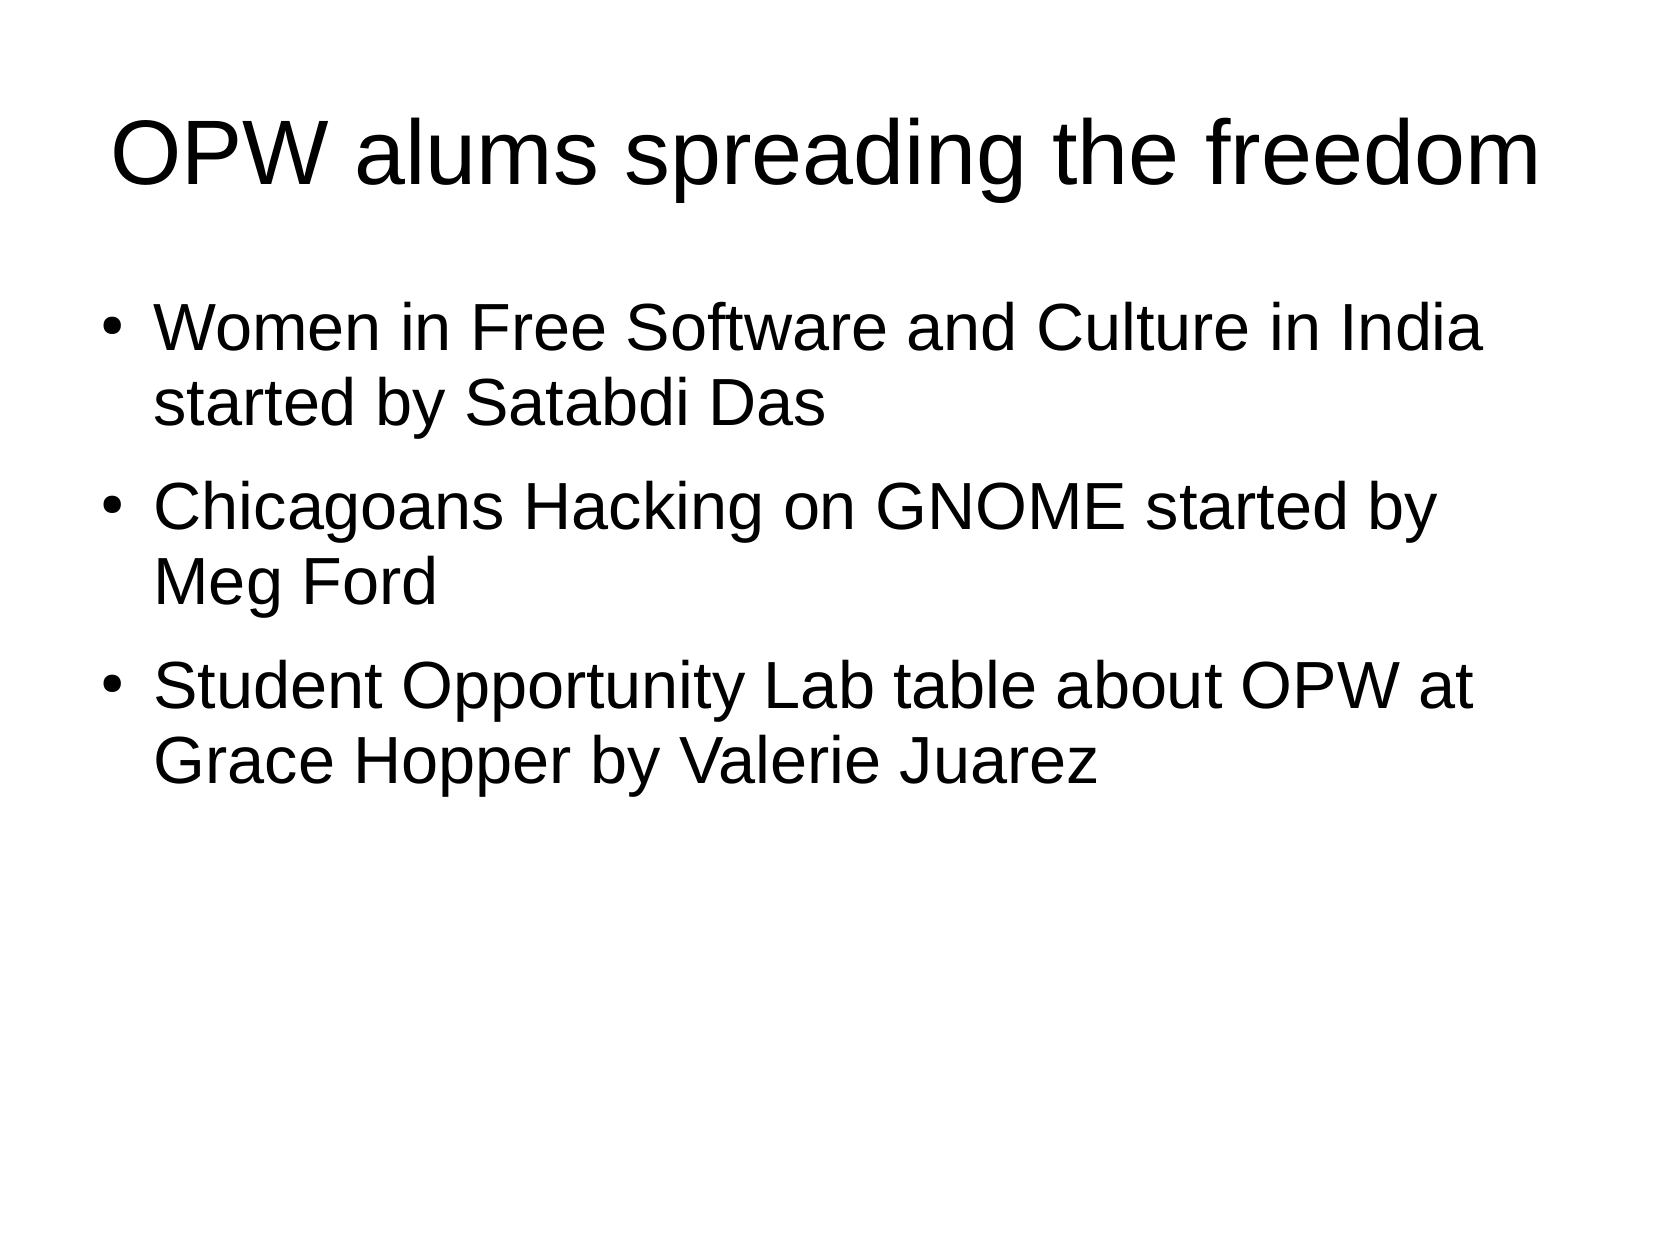

# OPW alums spreading the freedom
Women in Free Software and Culture in India started by Satabdi Das
Chicagoans Hacking on GNOME started by Meg Ford
Student Opportunity Lab table about OPW at Grace Hopper by Valerie Juarez